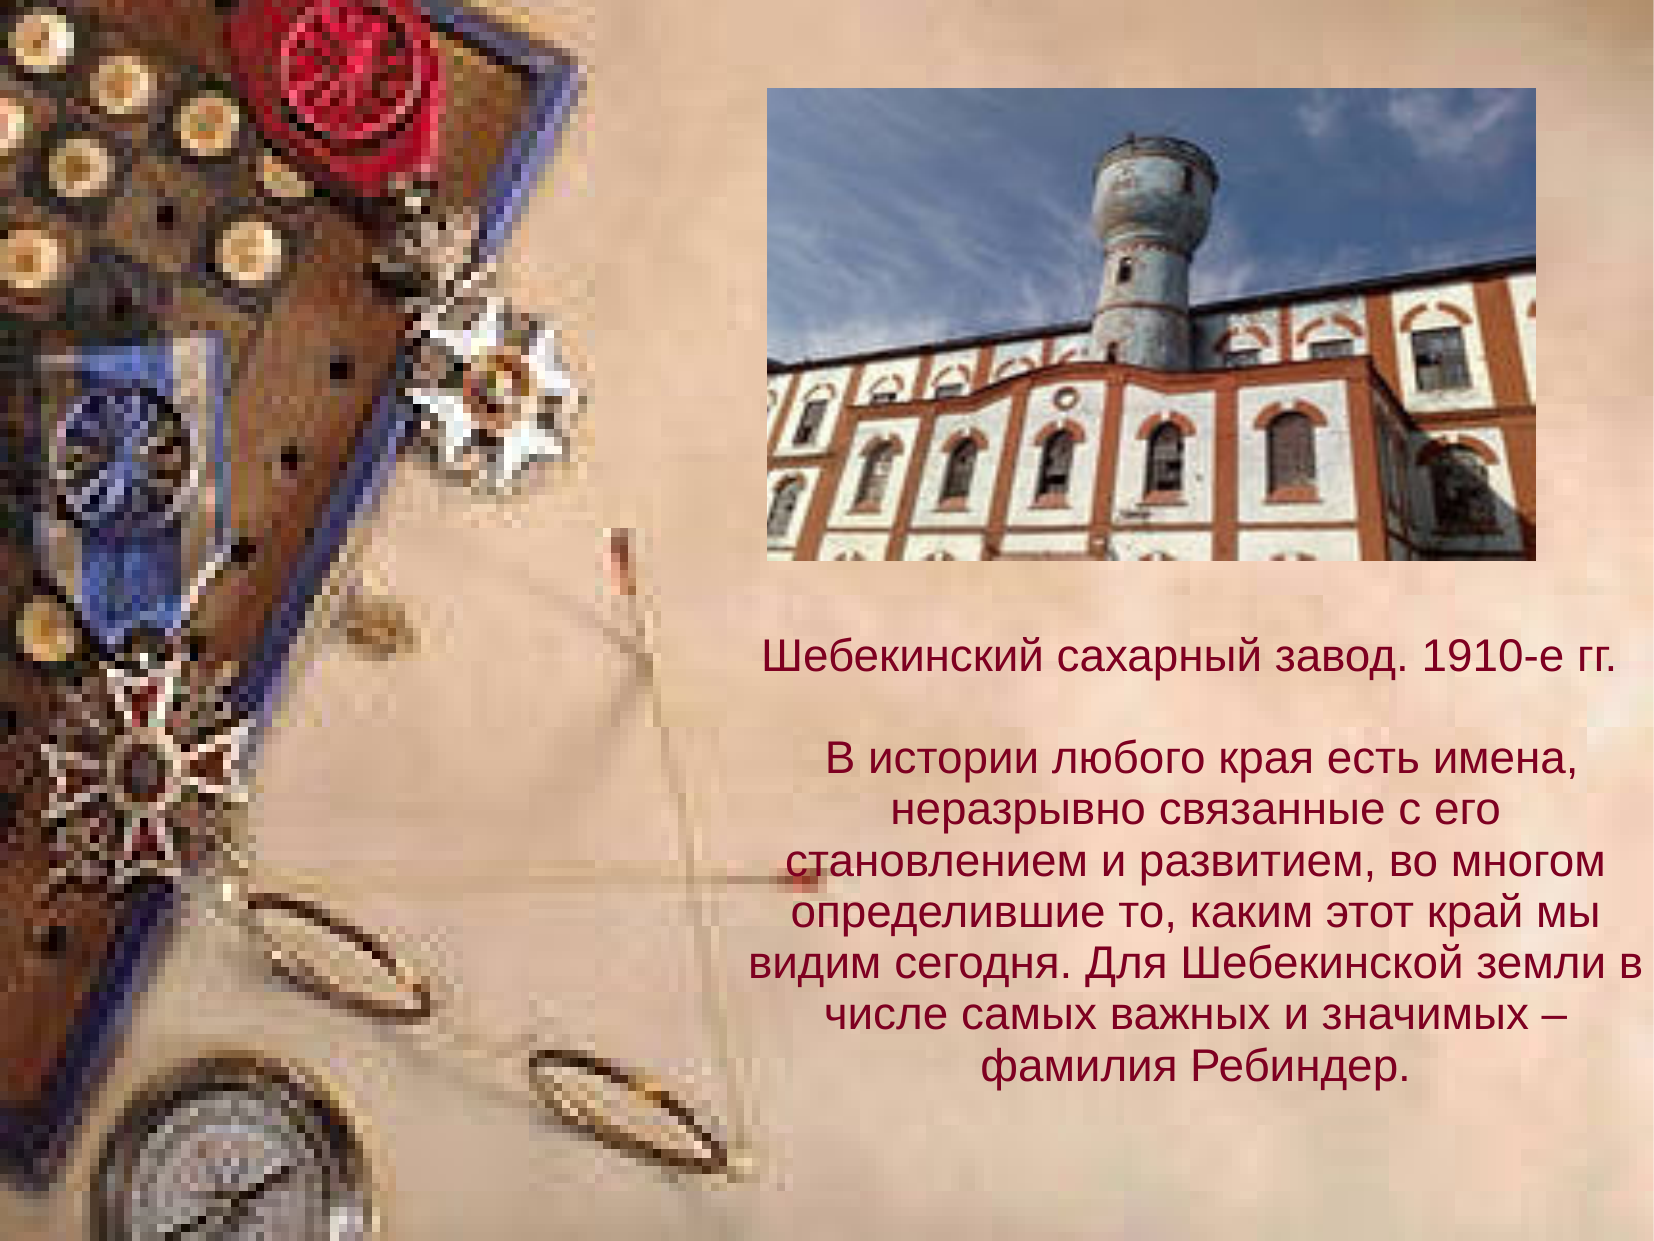

# Шебекинский сахарный завод. 1910-е гг.  В истории любого края есть имена, неразрывно связанные с его становлением и развитием, во многом определившие то, каким этот край мы видим сегодня. Для Шебекинской земли в числе самых важных и значимых –фамилия Ребиндер.